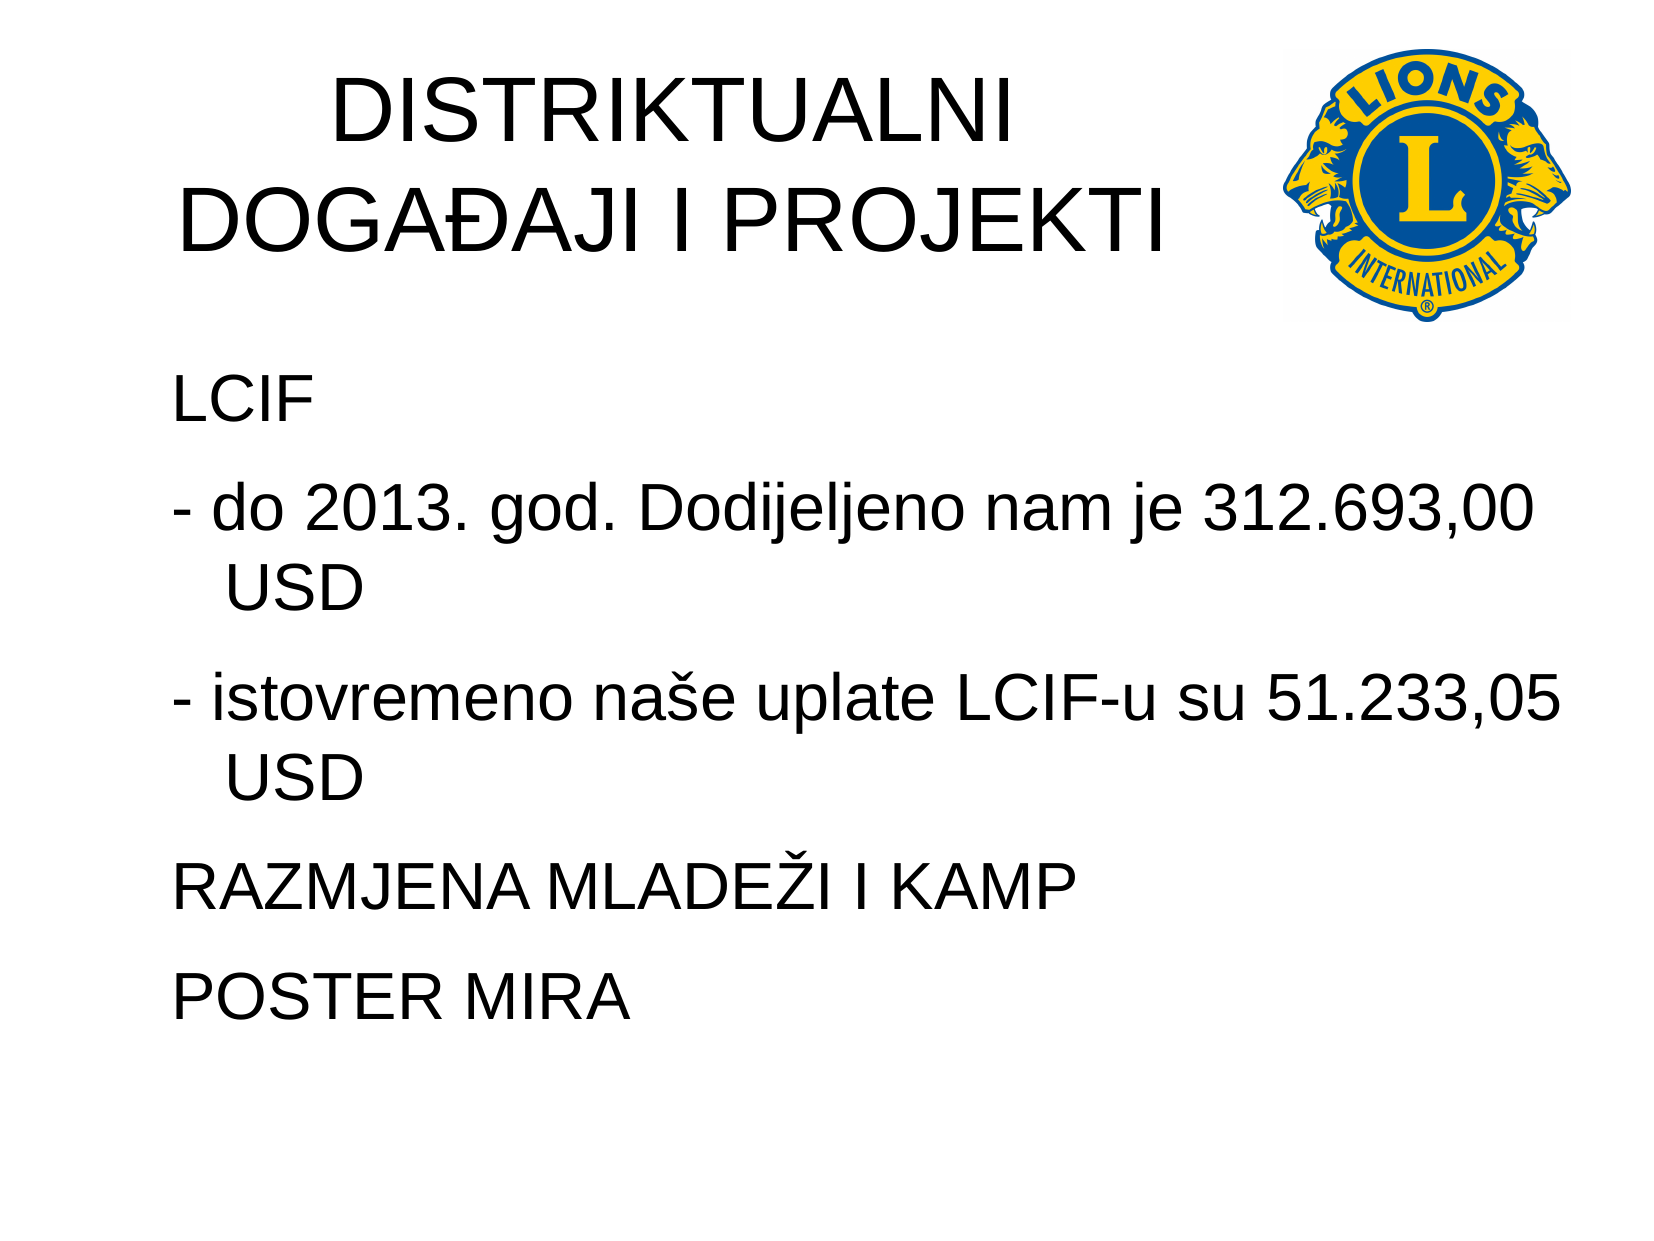

# DISTRIKTUALNI DOGAĐAJI I PROJEKTI
LCIF
- do 2013. god. Dodijeljeno nam je 312.693,00 USD
- istovremeno naše uplate LCIF-u su 51.233,05 USD
RAZMJENA MLADEŽI I KAMP
POSTER MIRA